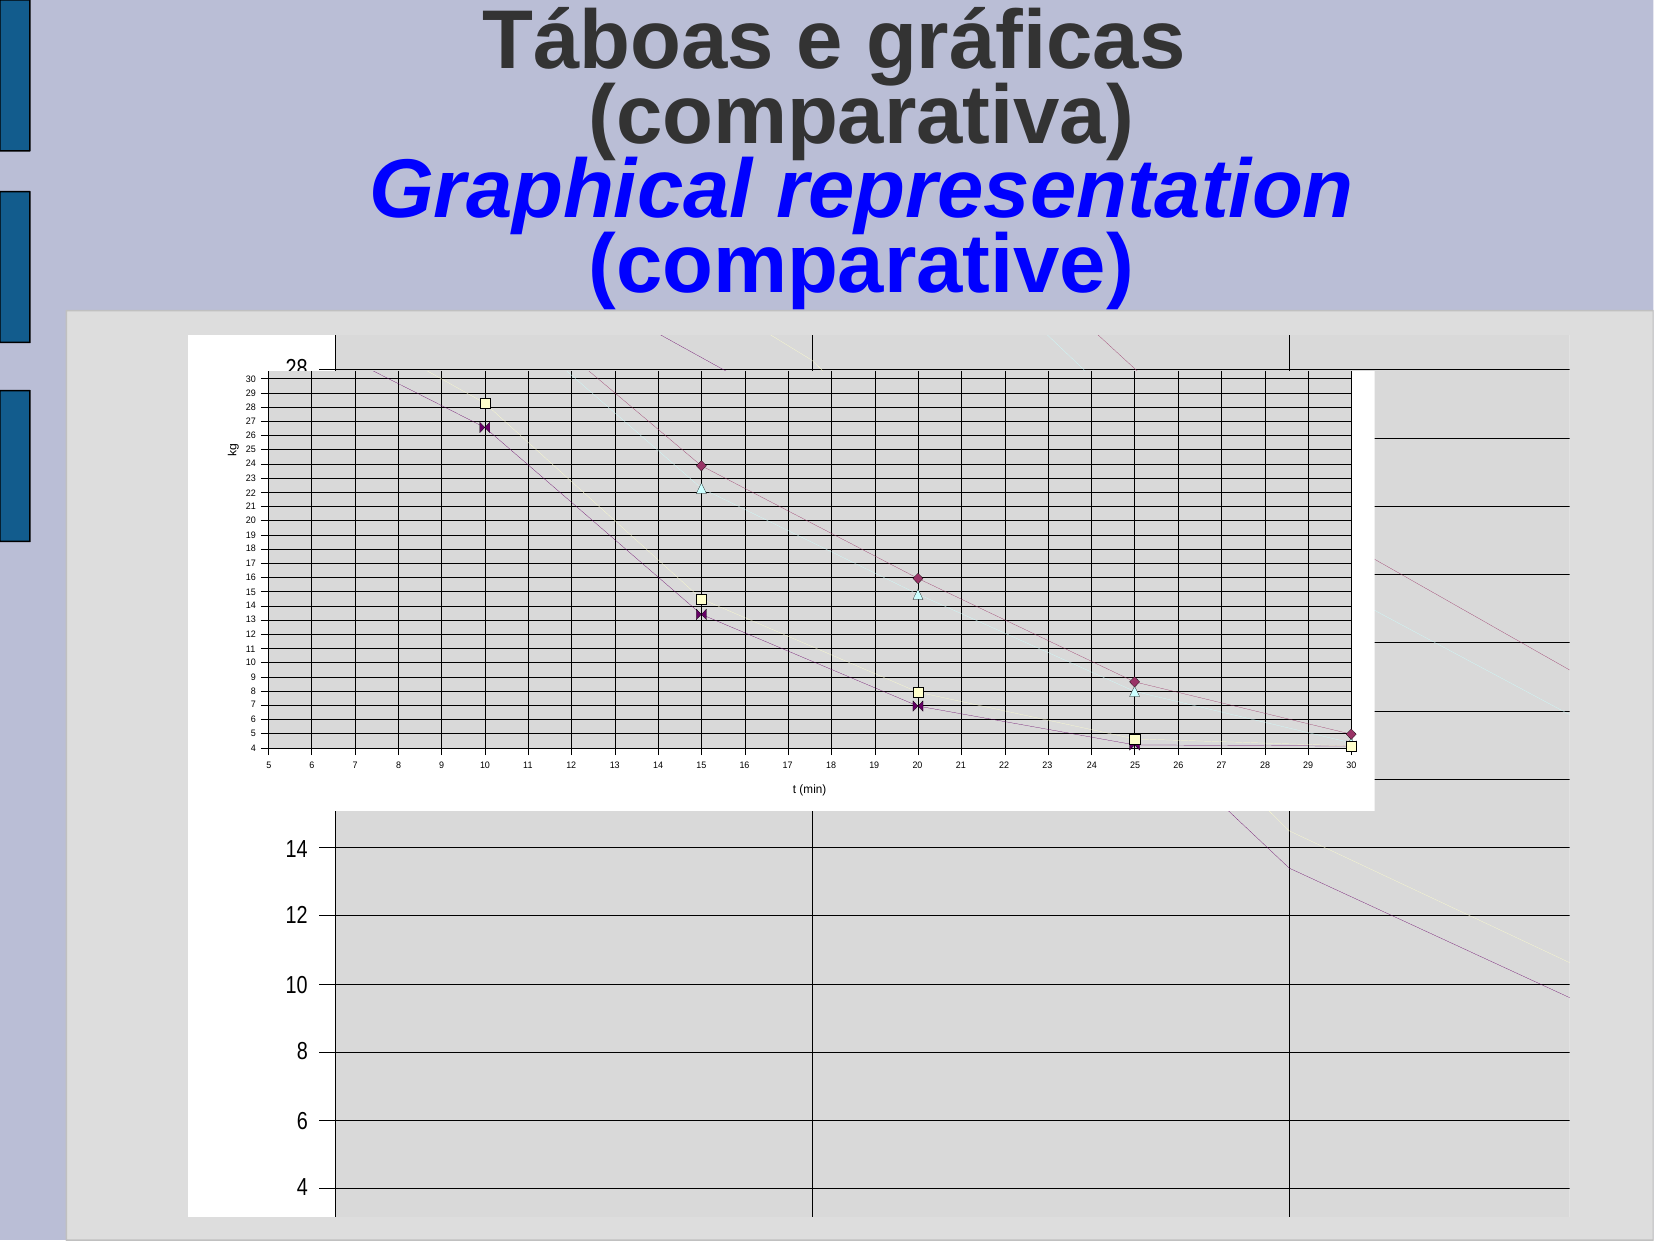

Táboas e gráficas (comparativa)
Graphical representation (comparative)